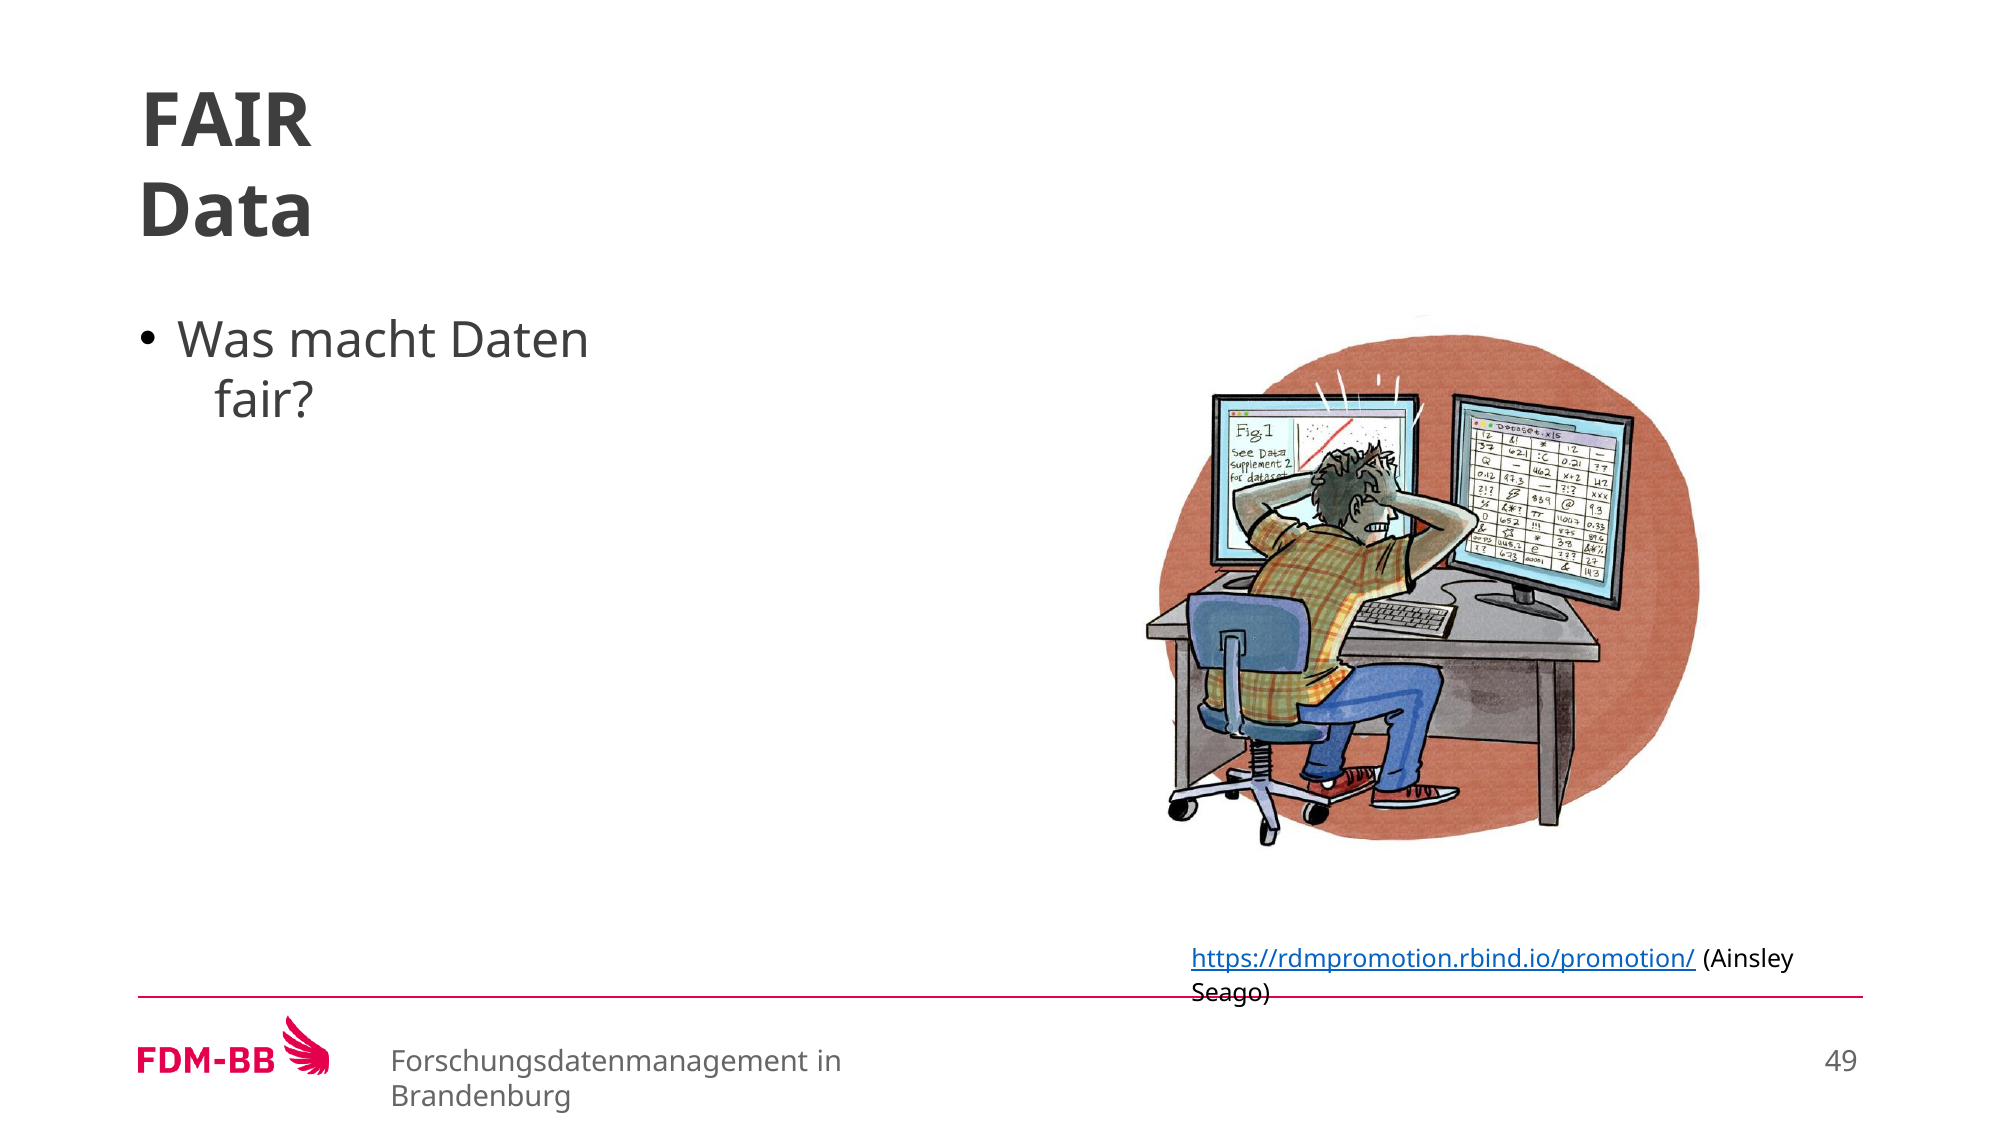

# FAIR Data
Was macht Daten fair?
https://rdmpromotion.rbind.io/promotion/ (Ainsley Seago)
Forschungsdatenmanagement in Brandenburg